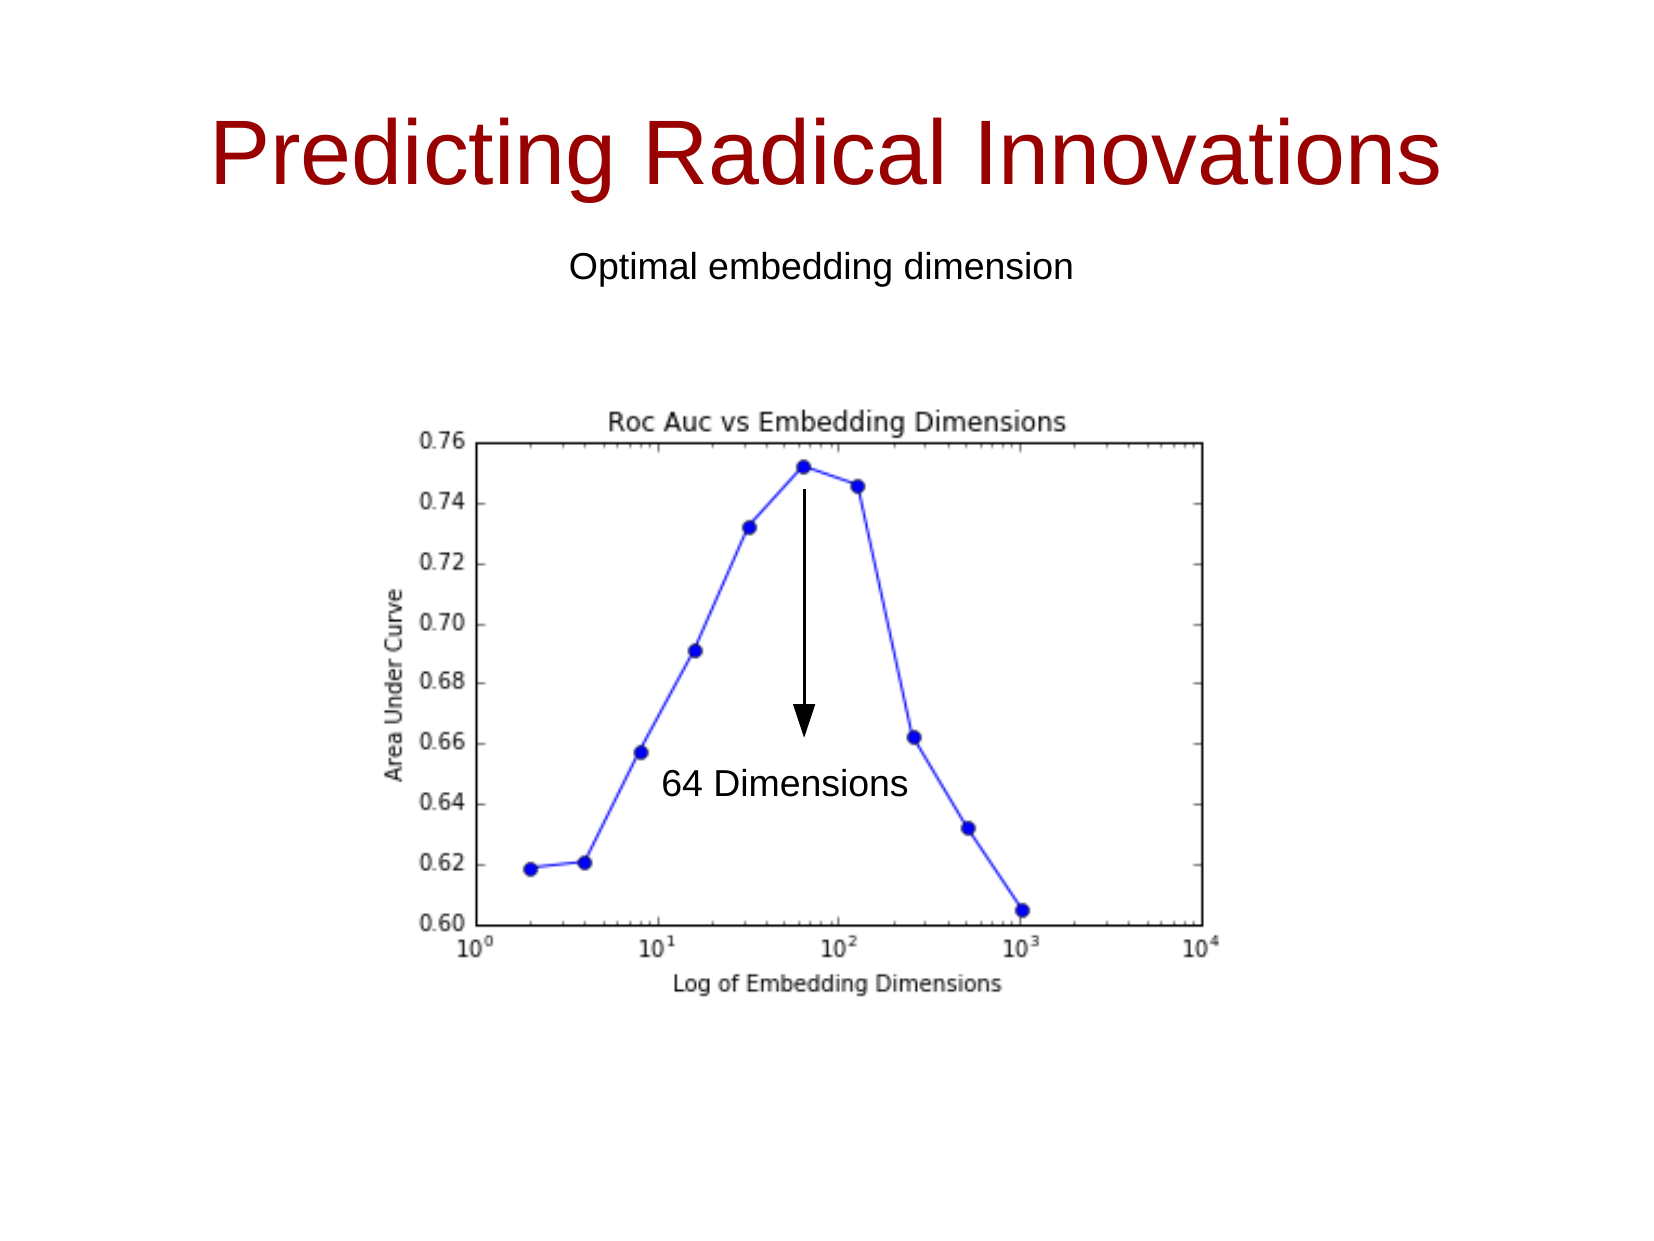

# Predicting Radical Innovations
Optimal embedding dimension
64 Dimensions